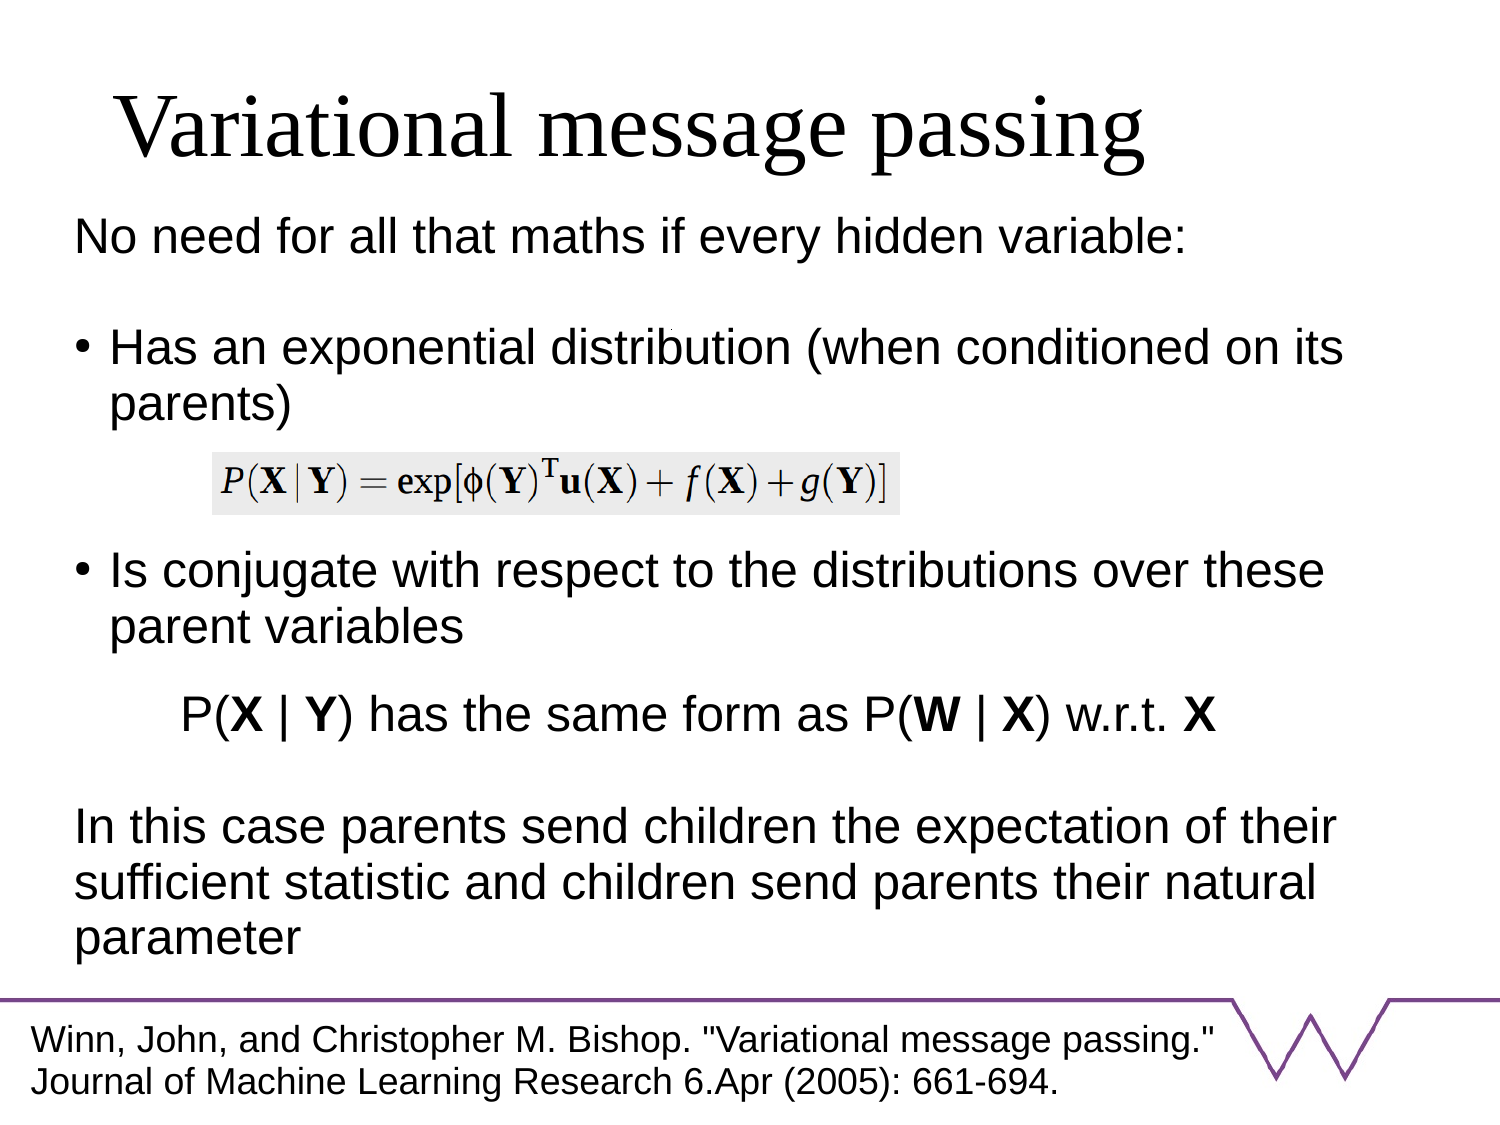

# Variational message passing
No need for all that maths if every hidden variable:
Has an exponential distribution (when conditioned on its parents)
Is conjugate with respect to the distributions over these parent variables
P(X | Y) has the same form as P(W | X) w.r.t. X
In this case parents send children the expectation of their sufficient statistic and children send parents their natural parameter
Winn, John, and Christopher M. Bishop. "Variational message passing."
Journal of Machine Learning Research 6.Apr (2005): 661-694.